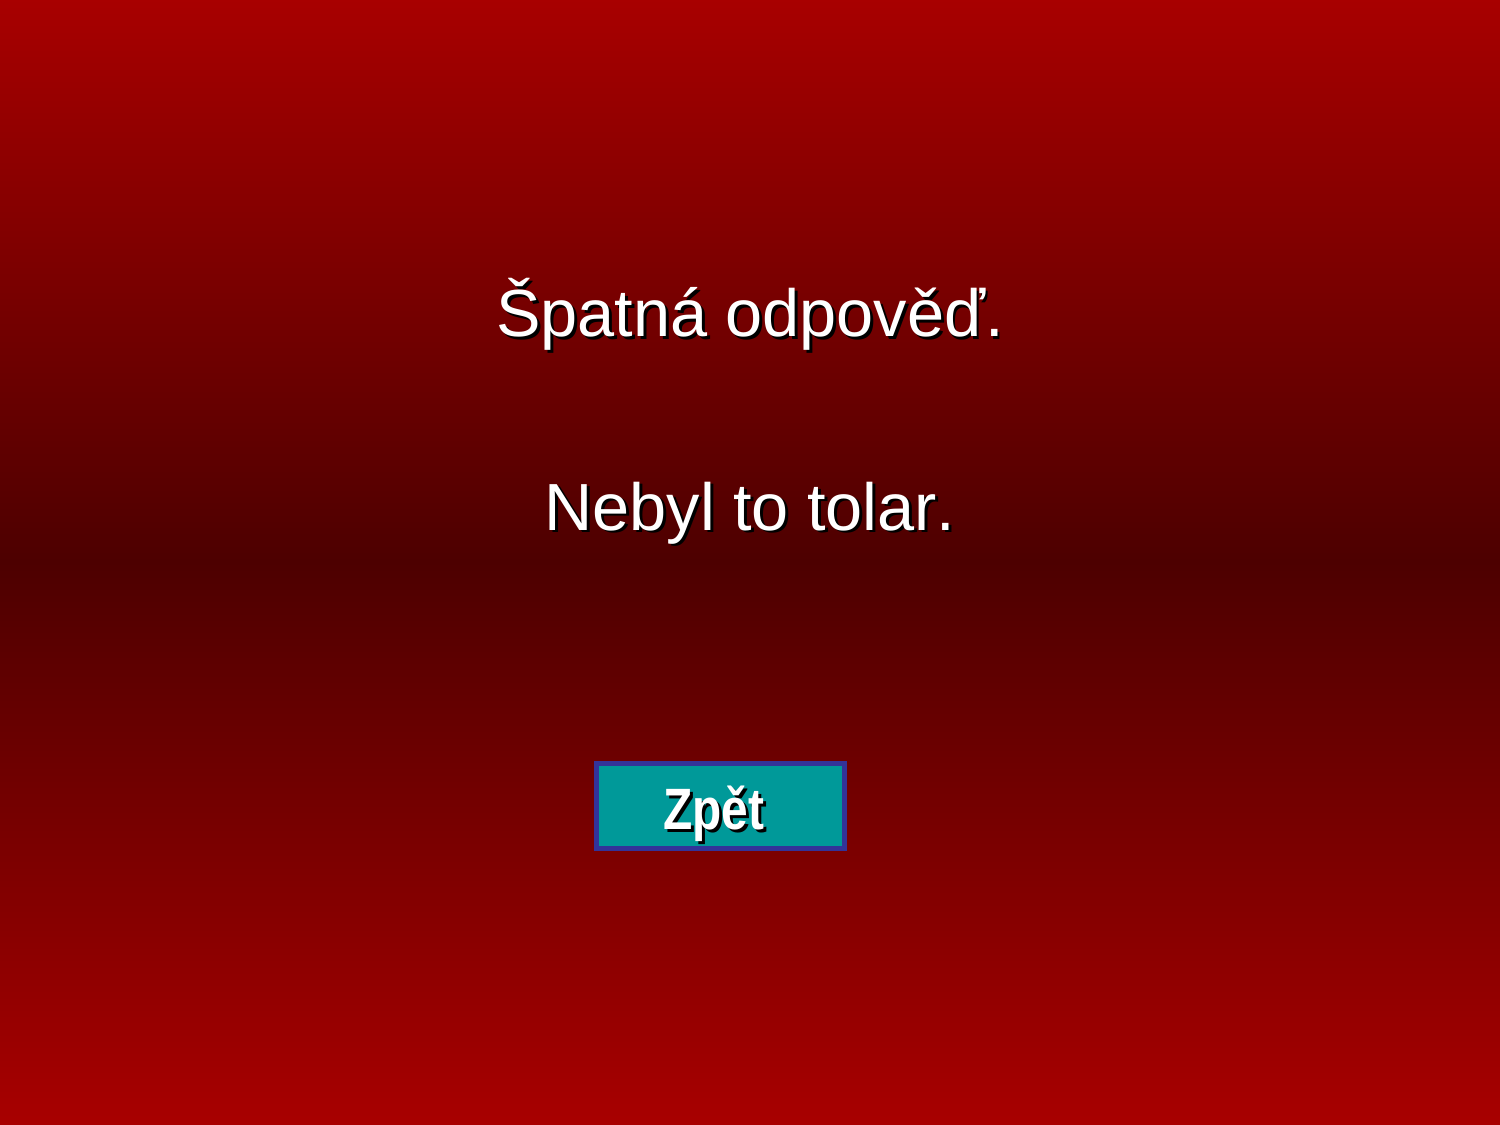

#
Špatná odpověď.
Nebyl to tolar.
Zpět